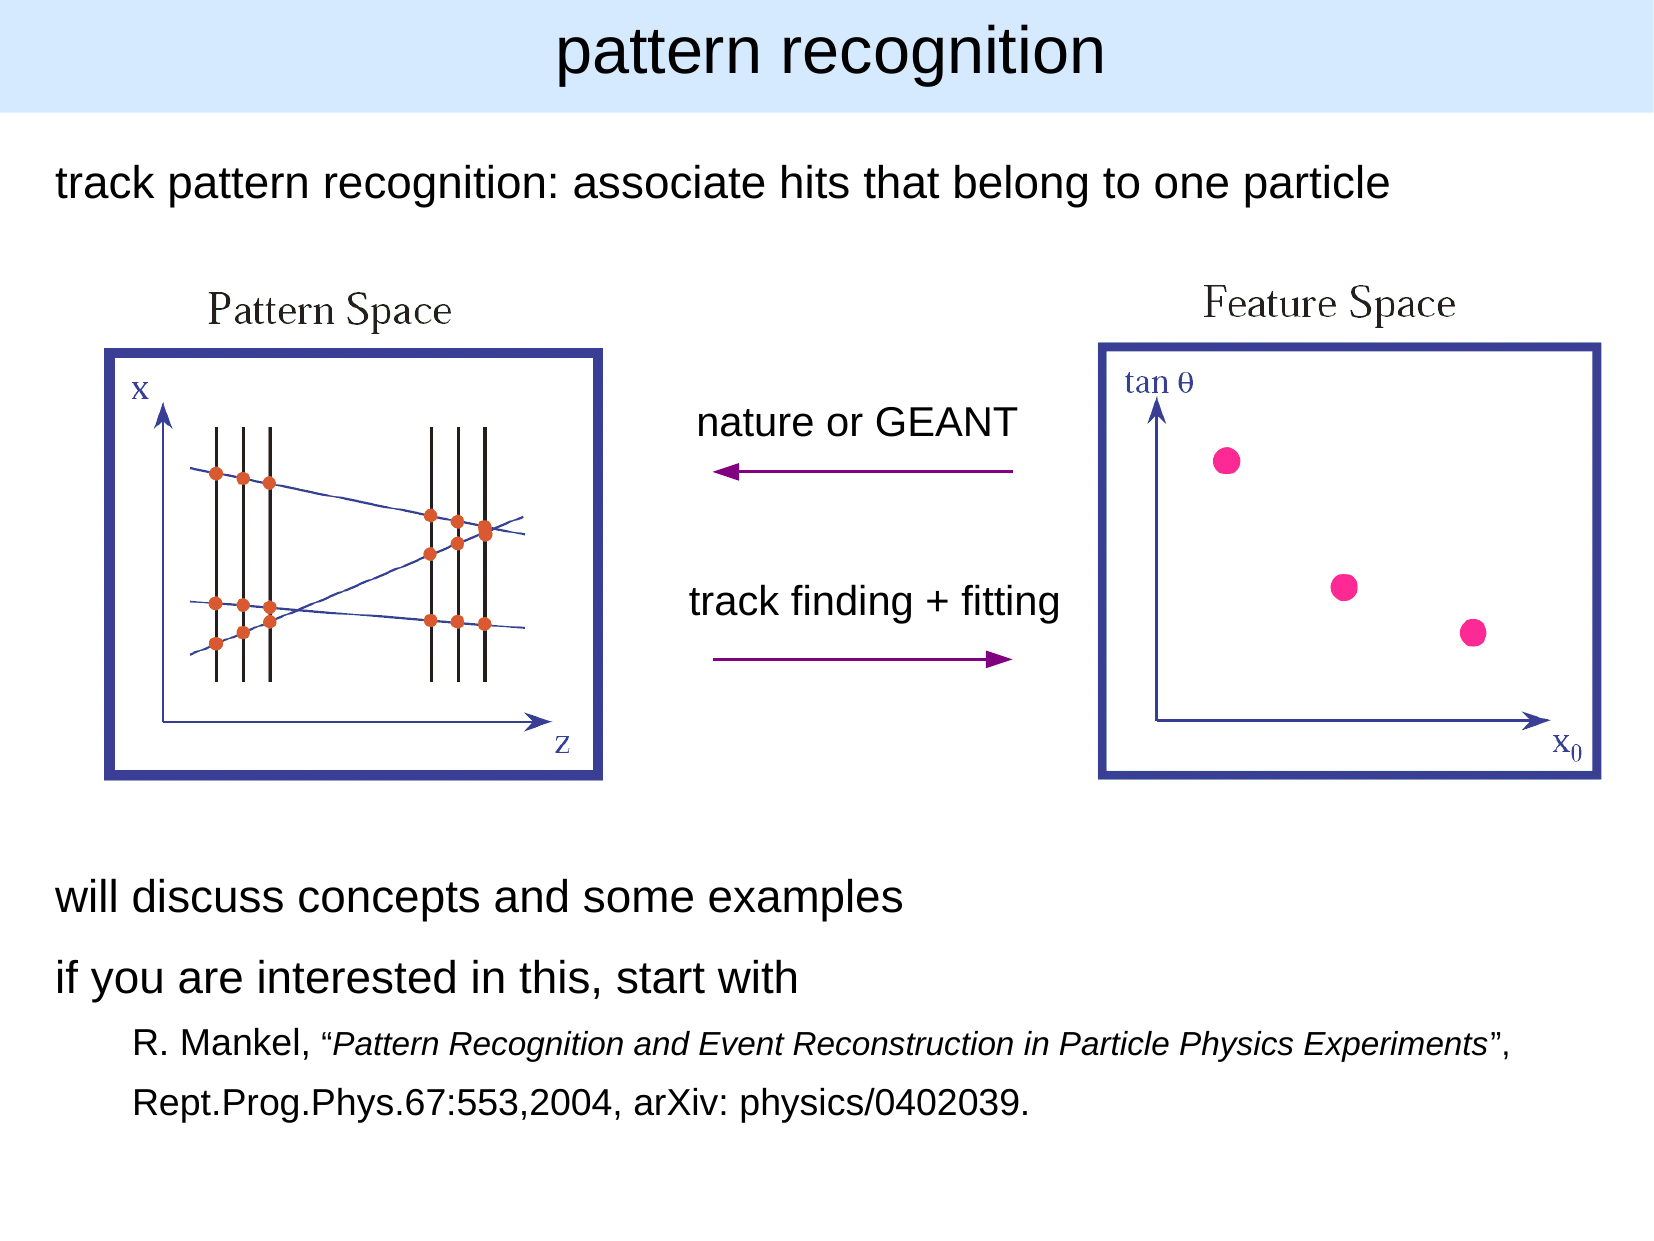

# pattern recognition
track pattern recognition: associate hits that belong to one particle
nature or GEANT
track finding + fitting
will discuss concepts and some examples
if you are interested in this, start with
R. Mankel, “Pattern Recognition and Event Reconstruction in Particle Physics Experiments”,
Rept.Prog.Phys.67:553,2004, arXiv: physics/0402039.